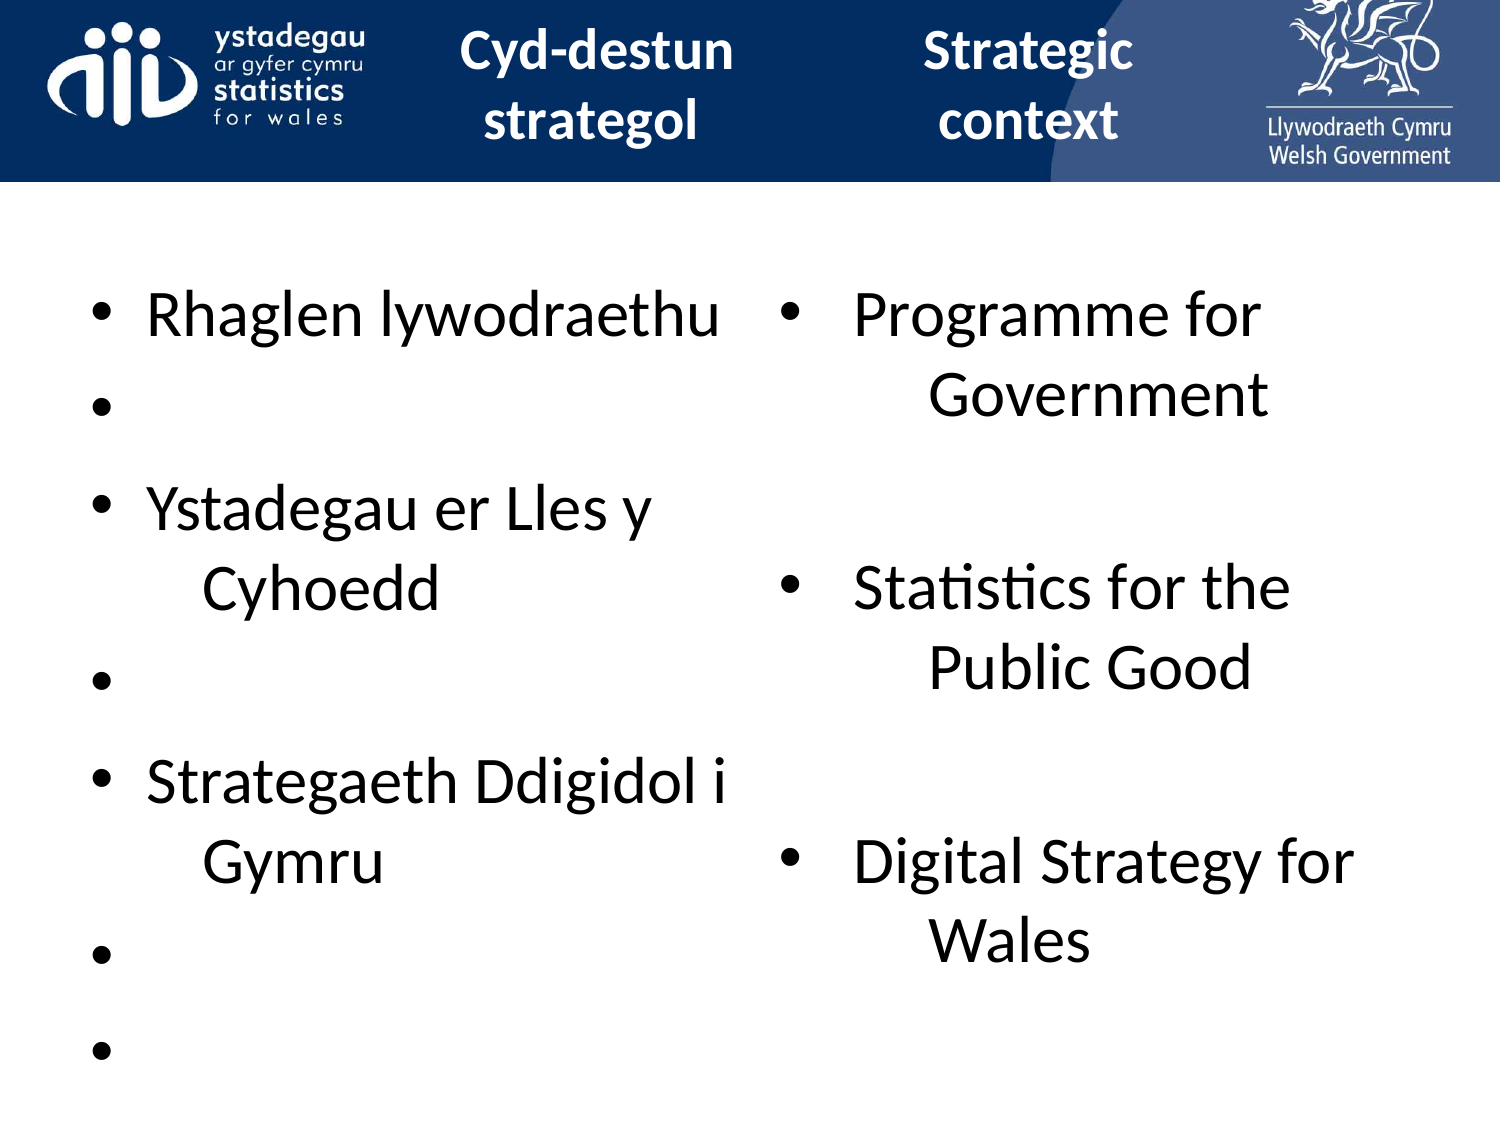

Cyd-destun strategol
# Strategic context
Rhaglen lywodraethu
Ystadegau er Lles y Cyhoedd
Strategaeth Ddigidol i Gymru
Programme for Government
Statistics for the Public Good
Digital Strategy for Wales